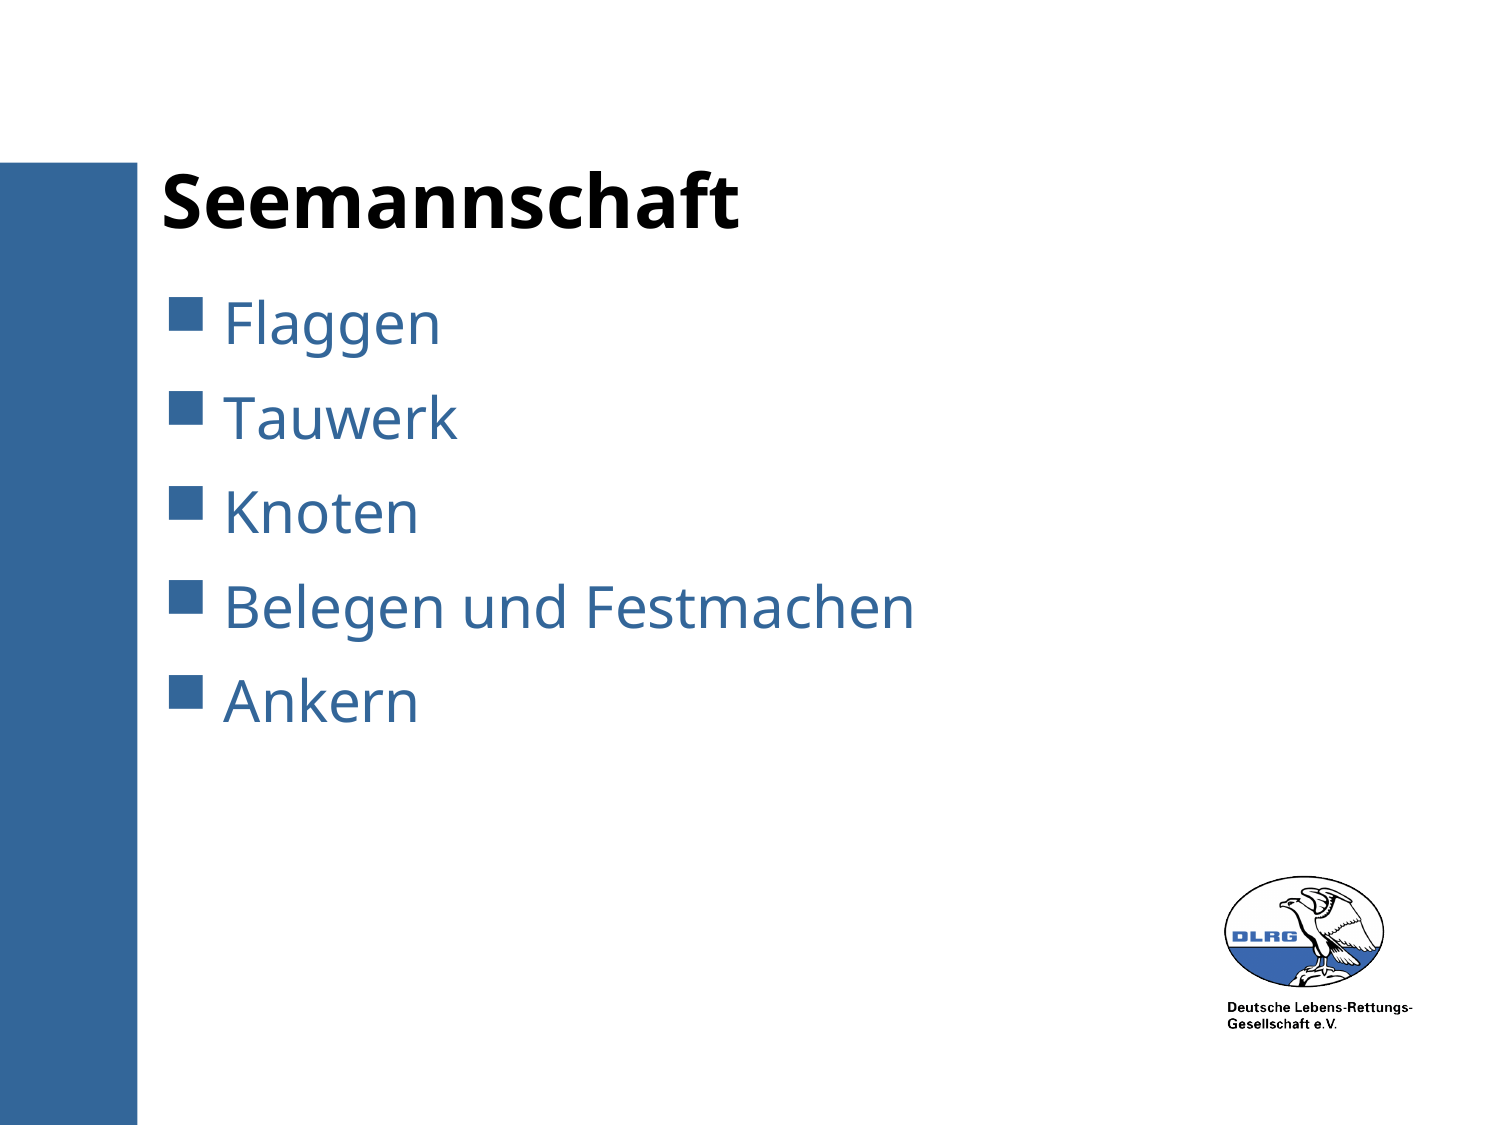

Seemannschaft
 Flaggen
 Tauwerk
 Knoten
 Belegen und Festmachen
 Ankern